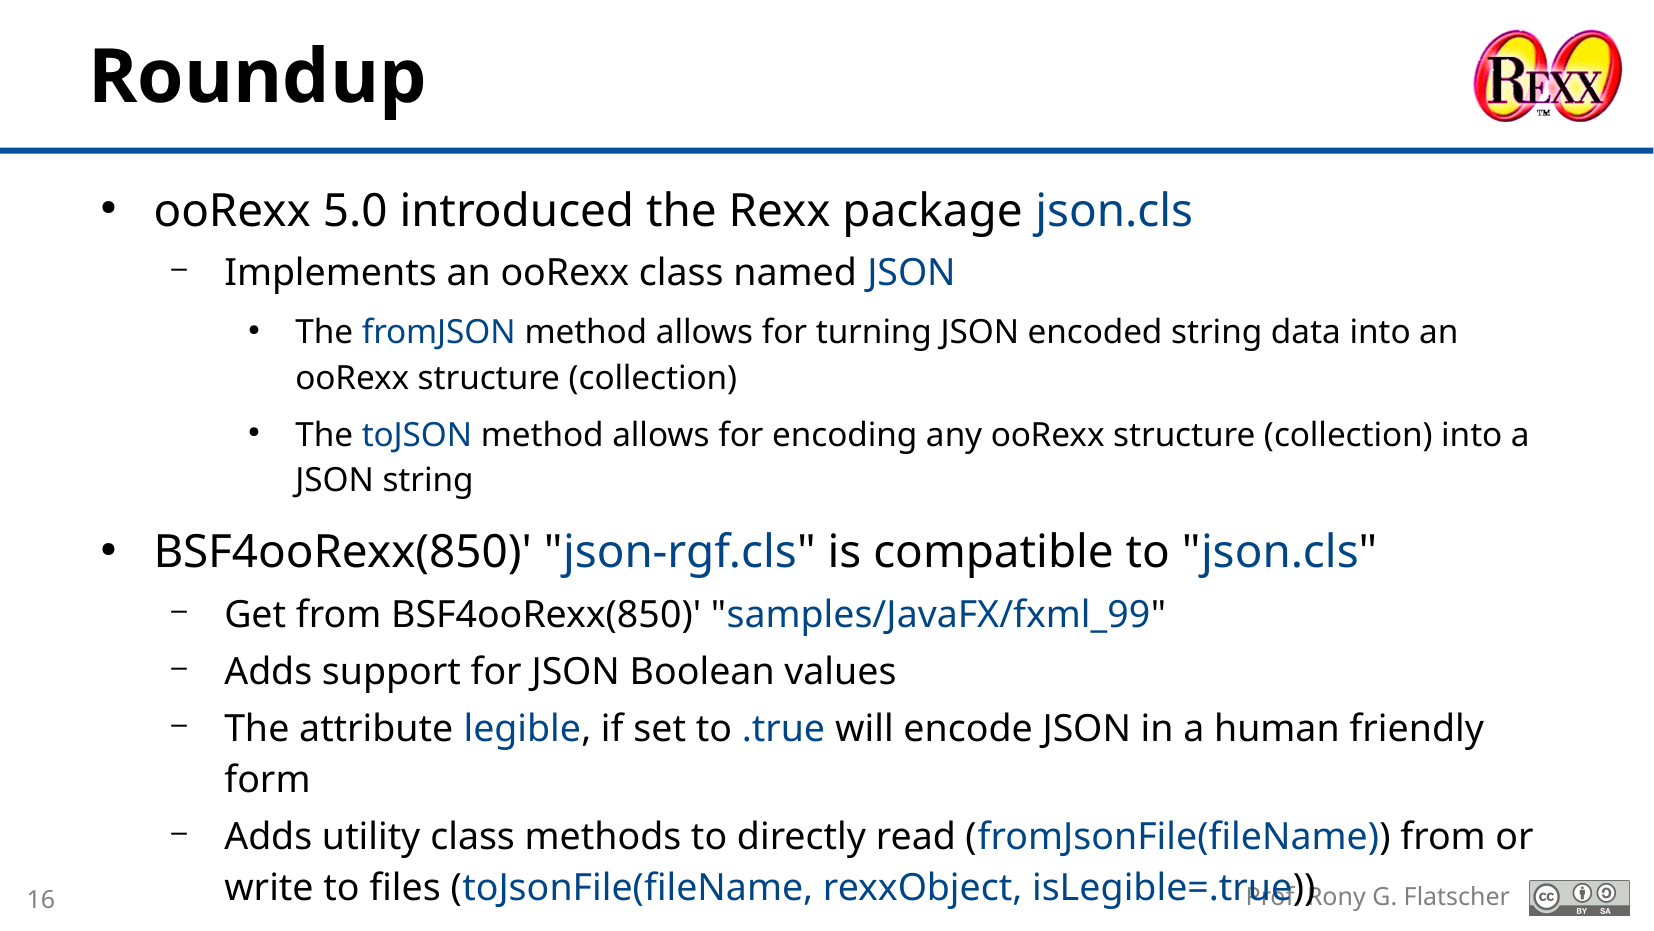

# Roundup
ooRexx 5.0 introduced the Rexx package json.cls
Implements an ooRexx class named JSON
The fromJSON method allows for turning JSON encoded string data into an ooRexx structure (collection)
The toJSON method allows for encoding any ooRexx structure (collection) into a JSON string
BSF4ooRexx(850)' "json-rgf.cls" is compatible to "json.cls"
Get from BSF4ooRexx(850)' "samples/JavaFX/fxml_99"
Adds support for JSON Boolean values
The attribute legible, if set to .true will encode JSON in a human friendly form
Adds utility class methods to directly read (fromJsonFile(fileName)) from or write to files (toJsonFile(fileName, rexxObject, isLegible=.true))